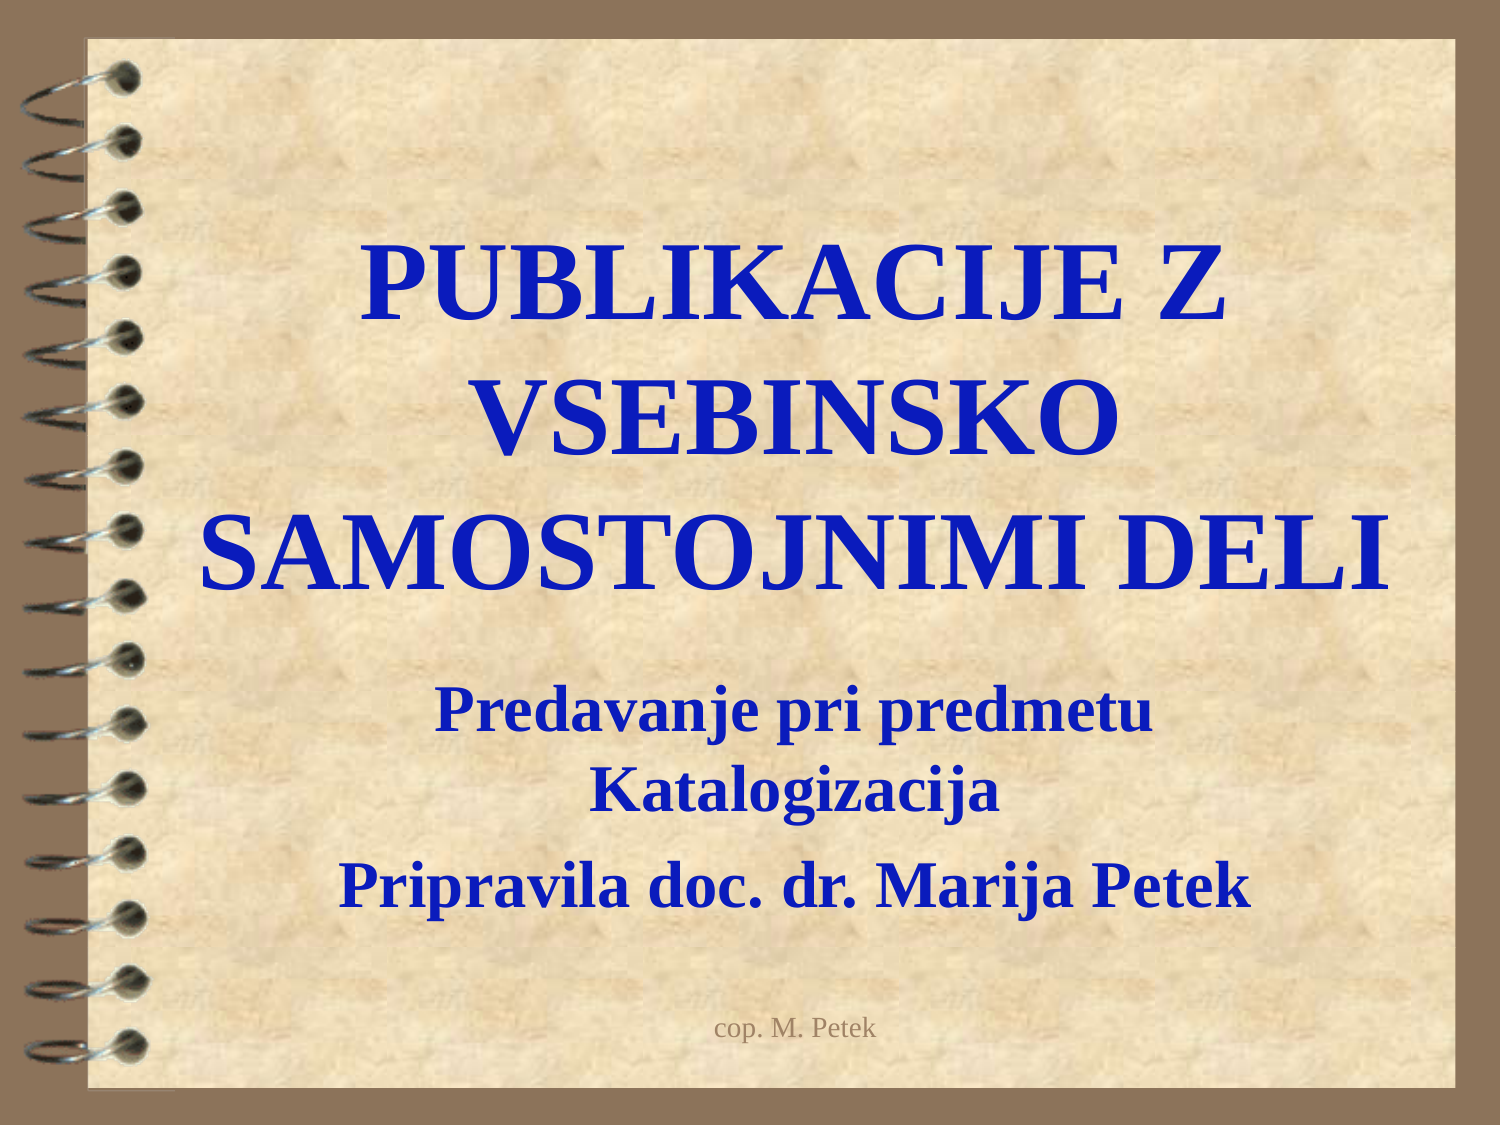

# PUBLIKACIJE Z VSEBINSKO SAMOSTOJNIMI DELI
Predavanje pri predmetu Katalogizacija
Pripravila doc. dr. Marija Petek
cop. M. Petek